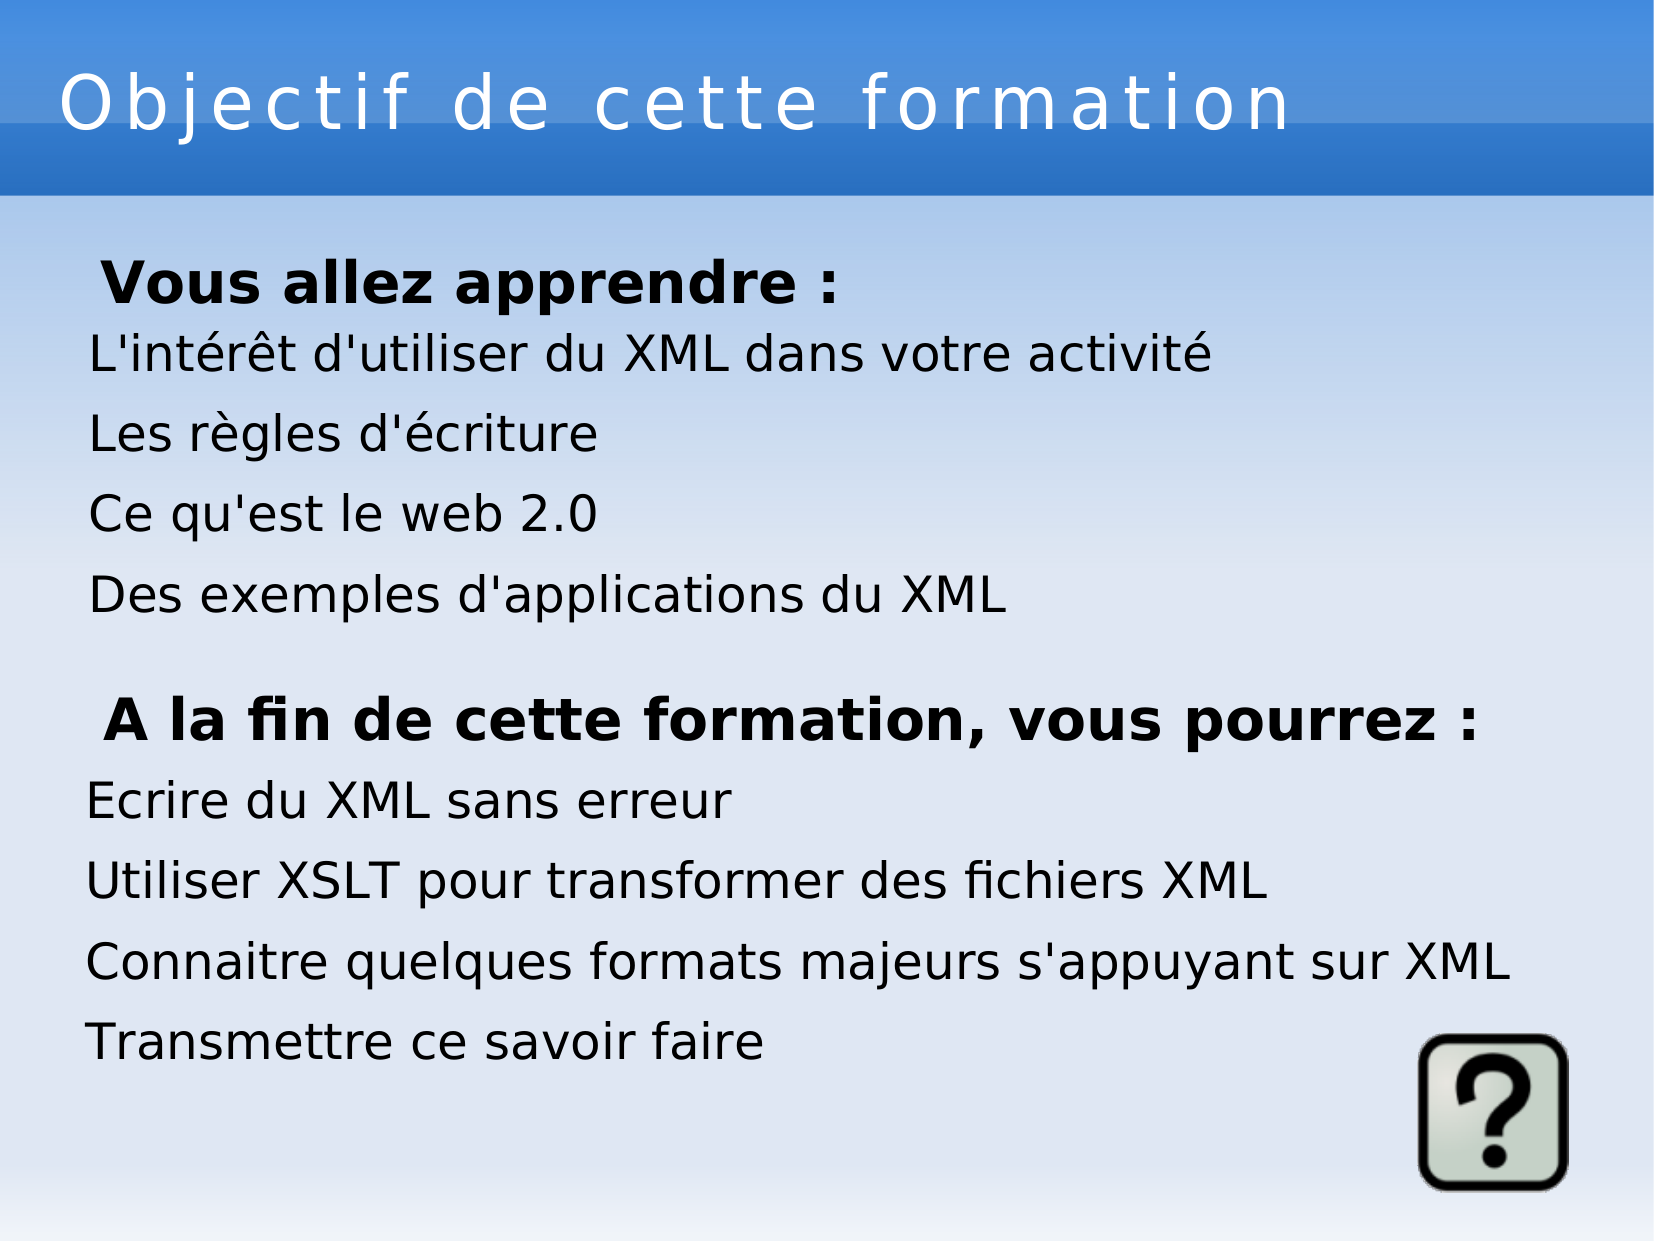

# Objectif de cette formation
Vous allez apprendre :
L'intérêt d'utiliser du XML dans votre activité
Les règles d'écriture
Ce qu'est le web 2.0
Des exemples d'applications du XML
A la fin de cette formation, vous pourrez :
Ecrire du XML sans erreur
Utiliser XSLT pour transformer des fichiers XML
Connaitre quelques formats majeurs s'appuyant sur XML
Transmettre ce savoir faire